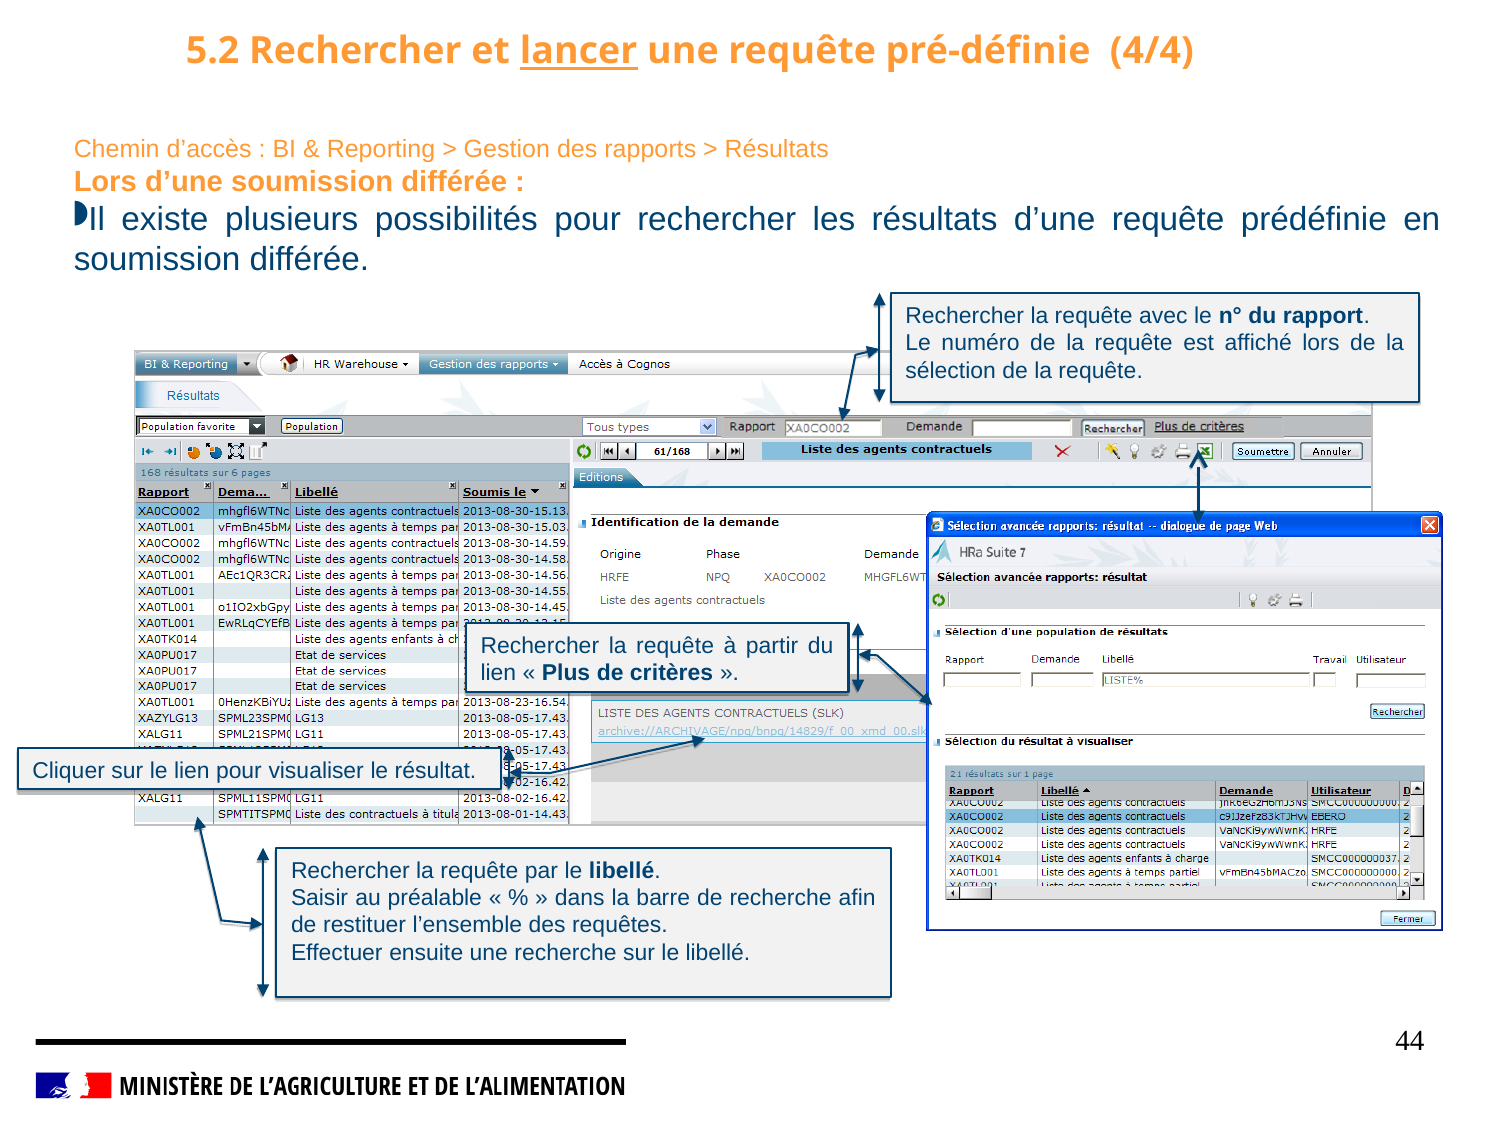

5.2 Rechercher et lancer une requête pré-définie (4/4)
Chemin d’accès : BI & Reporting > Gestion des rapports > Résultats
Lors d’une soumission différée :
Il existe plusieurs possibilités pour rechercher les résultats d’une requête prédéfinie en soumission différée.
Rechercher la requête avec le n° du rapport.
Le numéro de la requête est affiché lors de la sélection de la requête.
Rechercher la requête à partir du lien « Plus de critères ».
Cliquer sur le lien pour visualiser le résultat.
Rechercher la requête par le libellé.
Saisir au préalable « % » dans la barre de recherche afin de restituer l’ensemble des requêtes.
Effectuer ensuite une recherche sur le libellé.